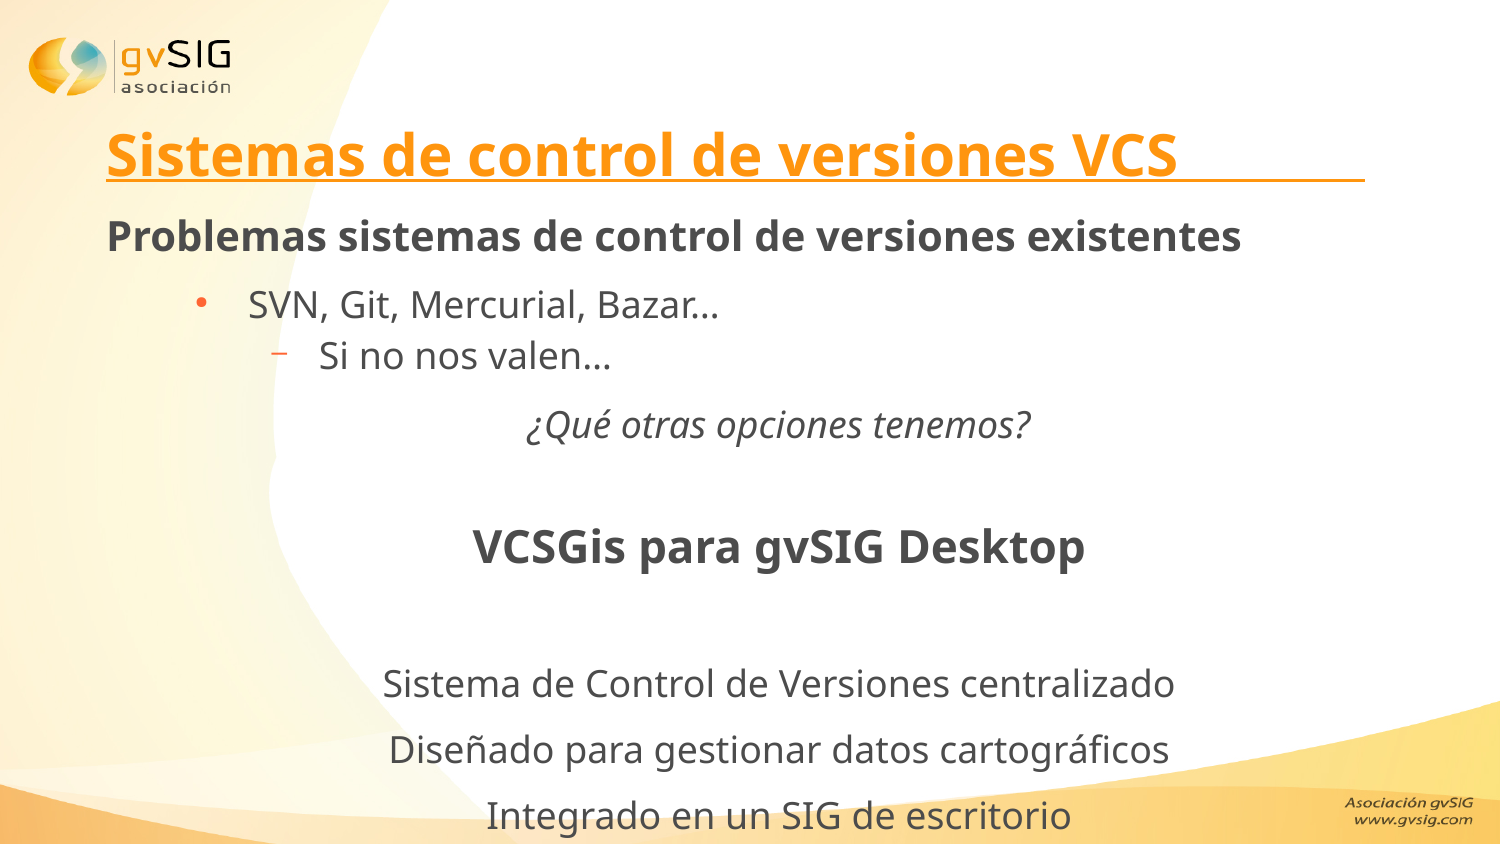

# Sistemas de control de versiones VCS
Problemas sistemas de control de versiones existentes
SVN, Git, Mercurial, Bazar…
Si no nos valen…
¿Qué otras opciones tenemos?
VCSGis para gvSIG Desktop
Sistema de Control de Versiones centralizado
Diseñado para gestionar datos cartográficos
Integrado en un SIG de escritorio